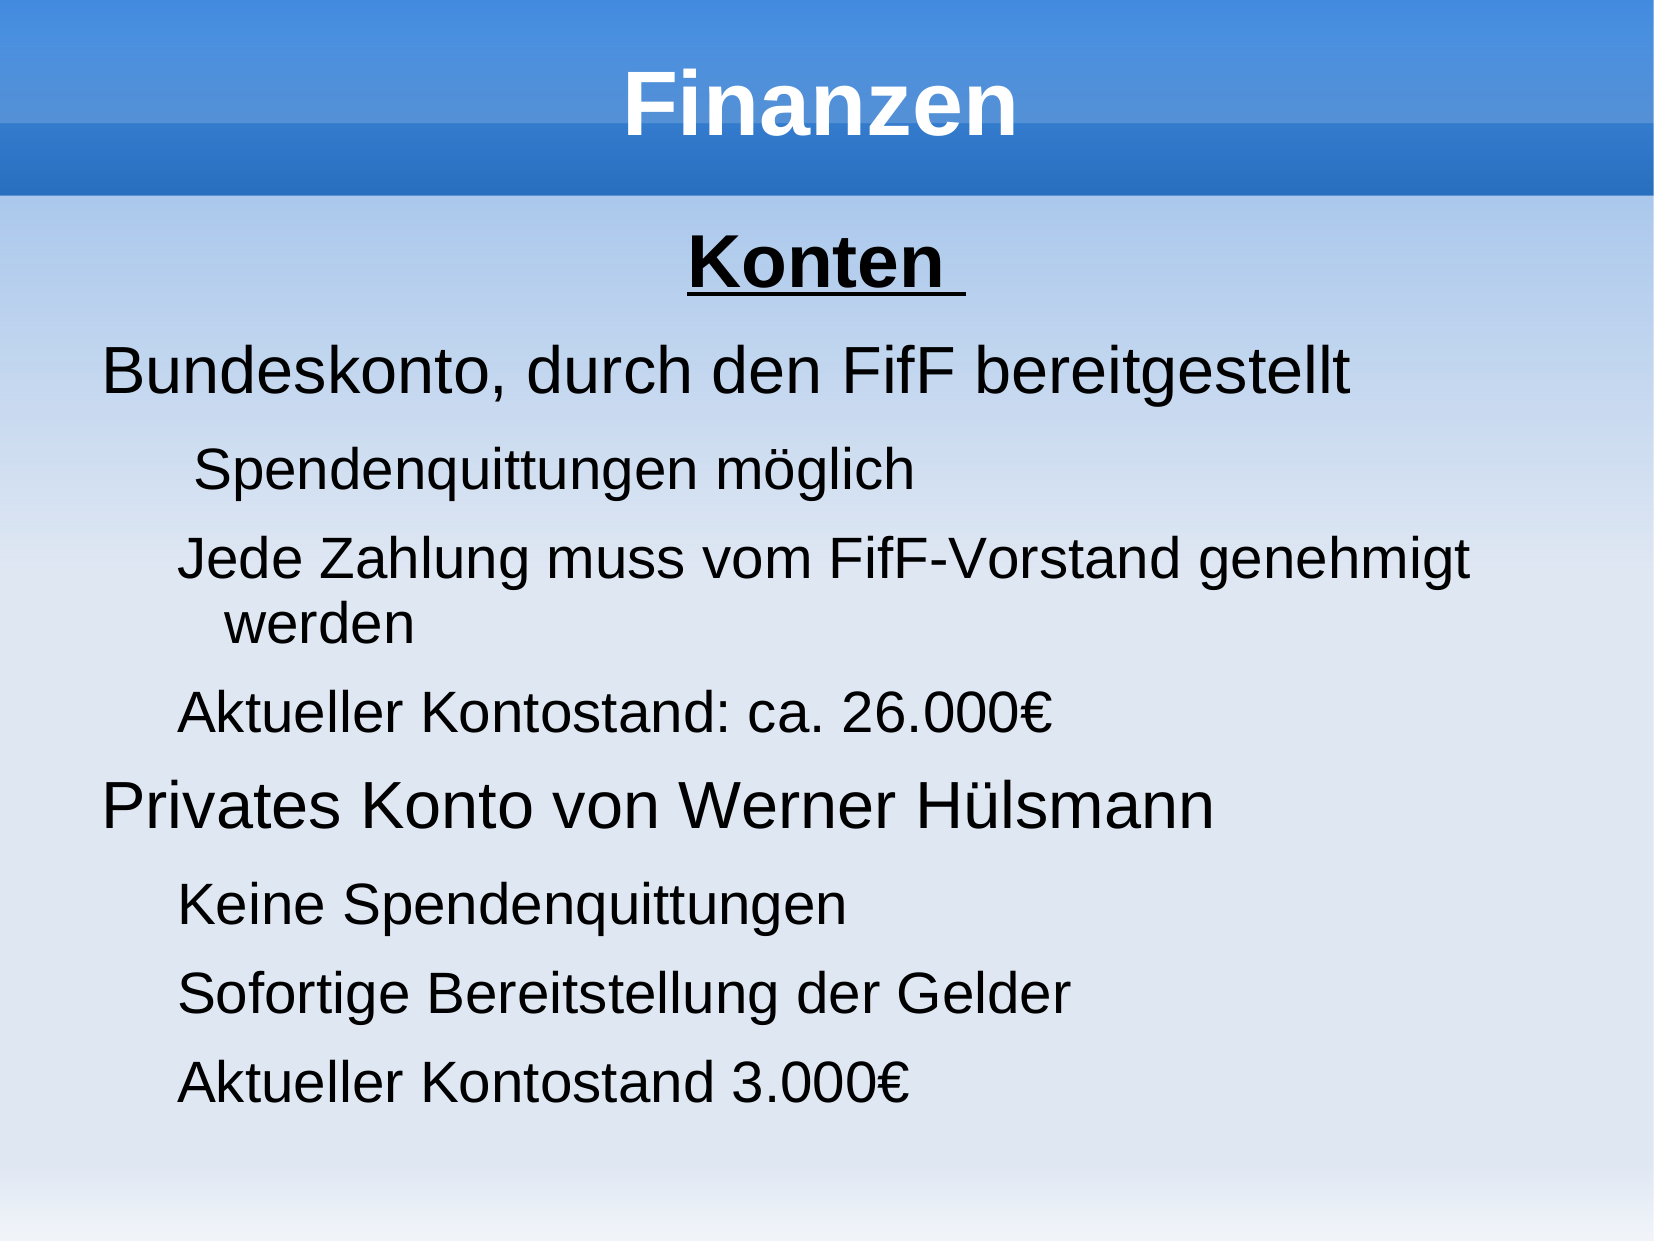

# Finanzen
Konten
 Bundeskonto, durch den FifF bereitgestellt
 Spendenquittungen möglich
Jede Zahlung muss vom FifF-Vorstand genehmigt werden
Aktueller Kontostand: ca. 26.000€
 Privates Konto von Werner Hülsmann
Keine Spendenquittungen
Sofortige Bereitstellung der Gelder
Aktueller Kontostand 3.000€